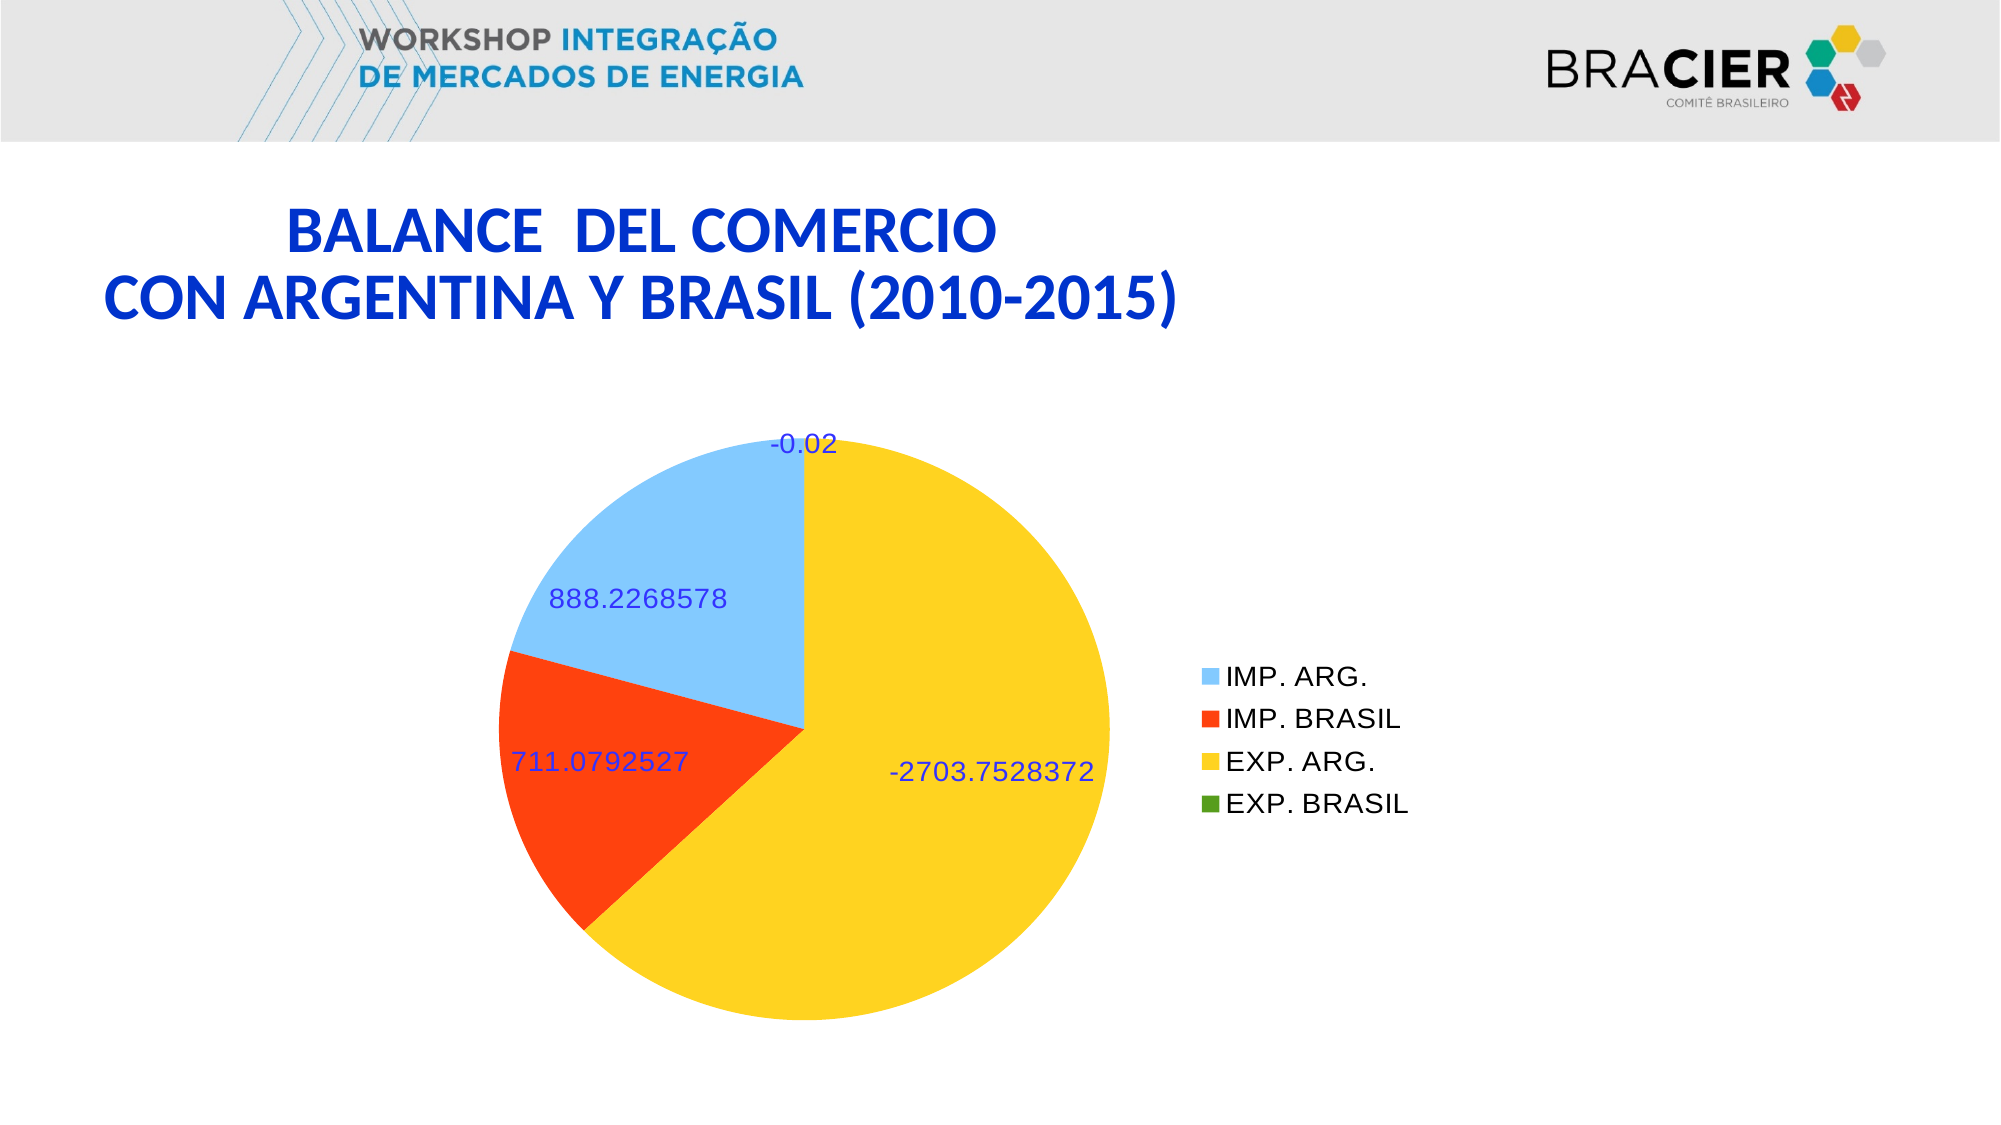

BALANCE DEL COMERCIO
CON ARGENTINA Y BRASIL (2010-2015)
### Chart
| Category | Acumulado |
|---|---|
| IMP. ARG. | 888.2268578 |
| IMP. BRASIL | 711.0792527 |
| EXP. ARG. | -2703.7528372 |
| EXP. BRASIL | -0.02 |